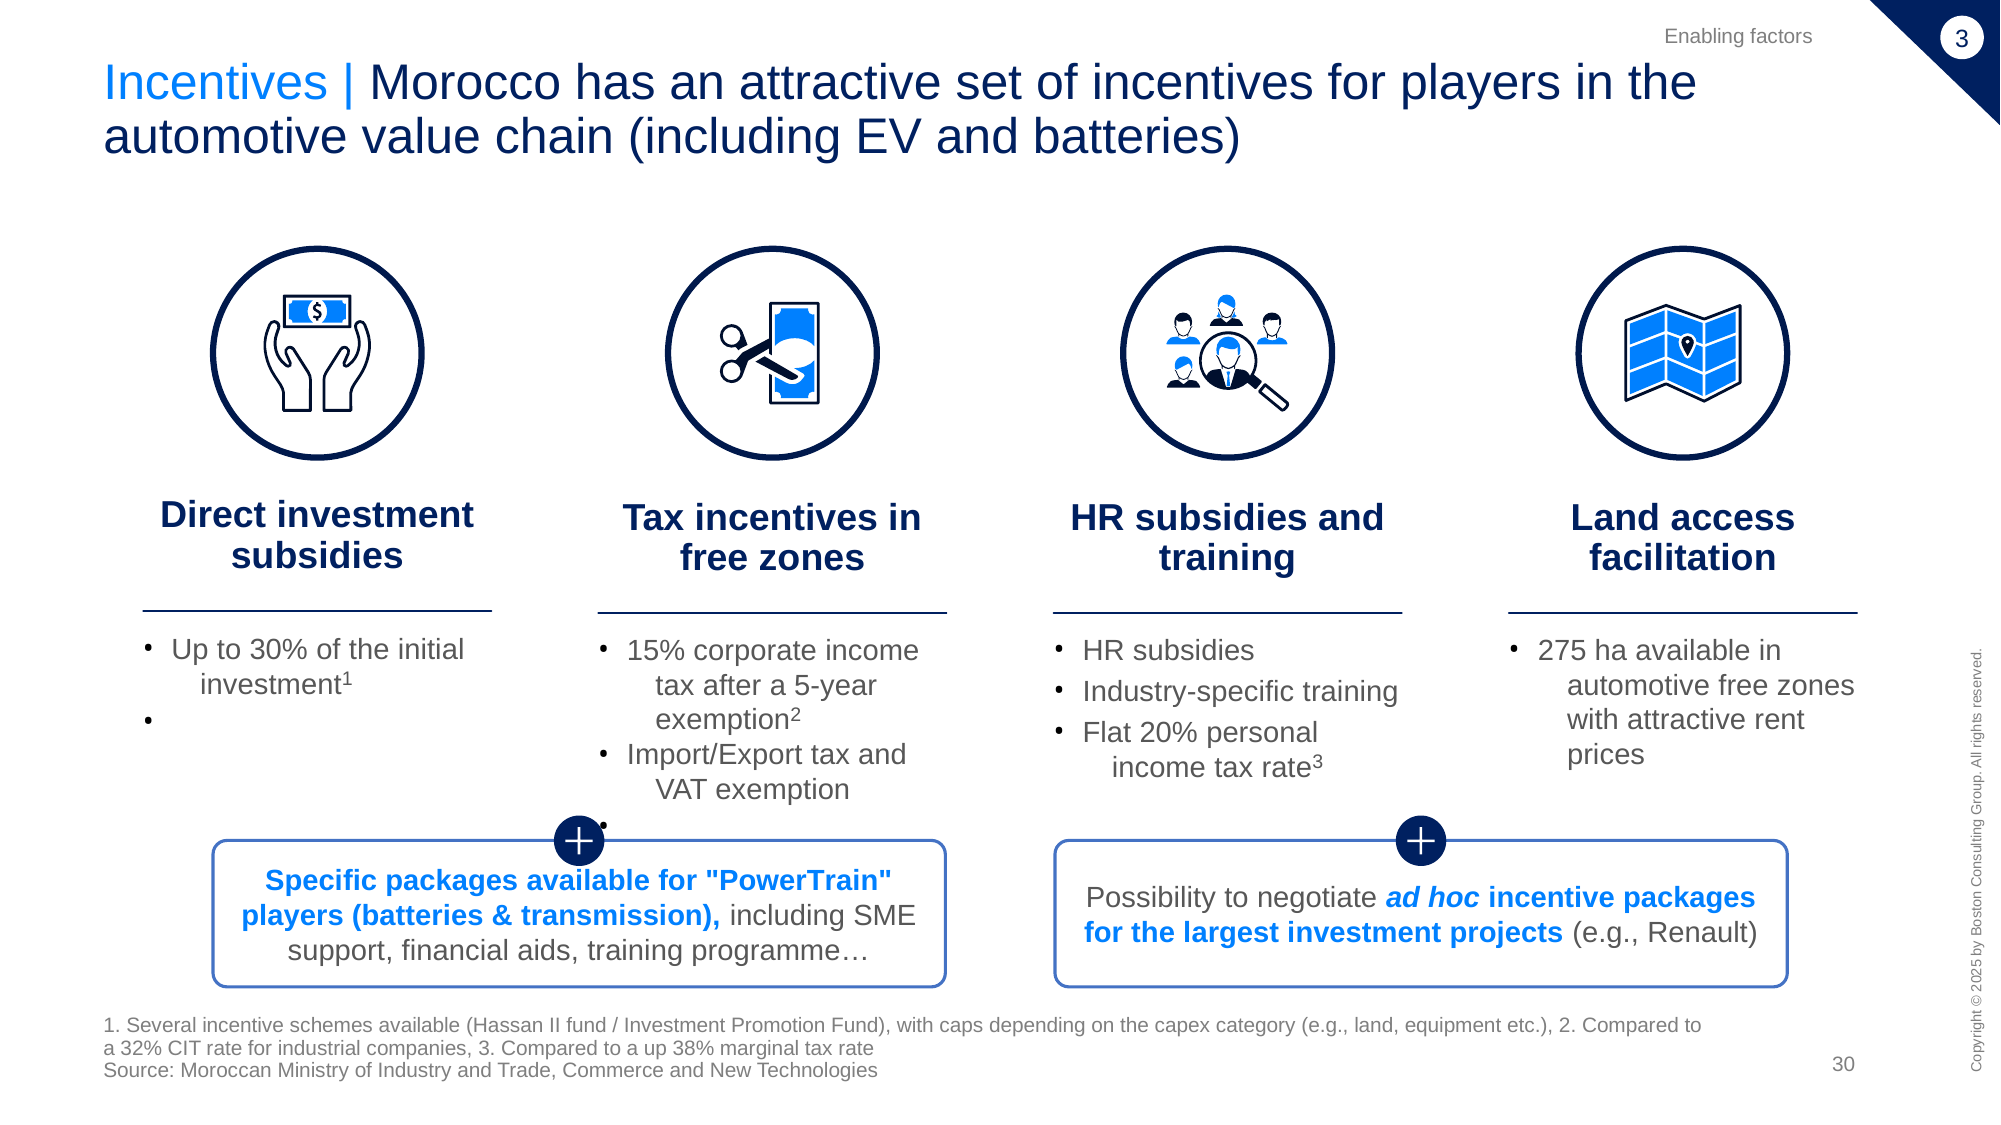

Enabling factors
3
# Incentives | Morocco has an attractive set of incentives for players in the automotive value chain (including EV and batteries)
Direct investment subsidies
Tax incentives in free zones
HR subsidies and training
Land access facilitation
Up to 30% of the initial investment1
15% corporate income tax after a 5-year exemption2
Import/Export tax and VAT exemption
HR subsidies
Industry-specific training
Flat 20% personal income tax rate3
275 ha available in automotive free zones with attractive rent prices
Specific packages available for "PowerTrain" players (batteries & transmission), including SME support, financial aids, training programme…
Possibility to negotiate ad hoc incentive packages for the largest investment projects (e.g., Renault)
1. Several incentive schemes available (Hassan II fund / Investment Promotion Fund), with caps depending on the capex category (e.g., land, equipment etc.), 2. Compared to a 32% CIT rate for industrial companies, 3. Compared to a up 38% marginal tax rate
Source: Moroccan Ministry of Industry and Trade, Commerce and New Technologies